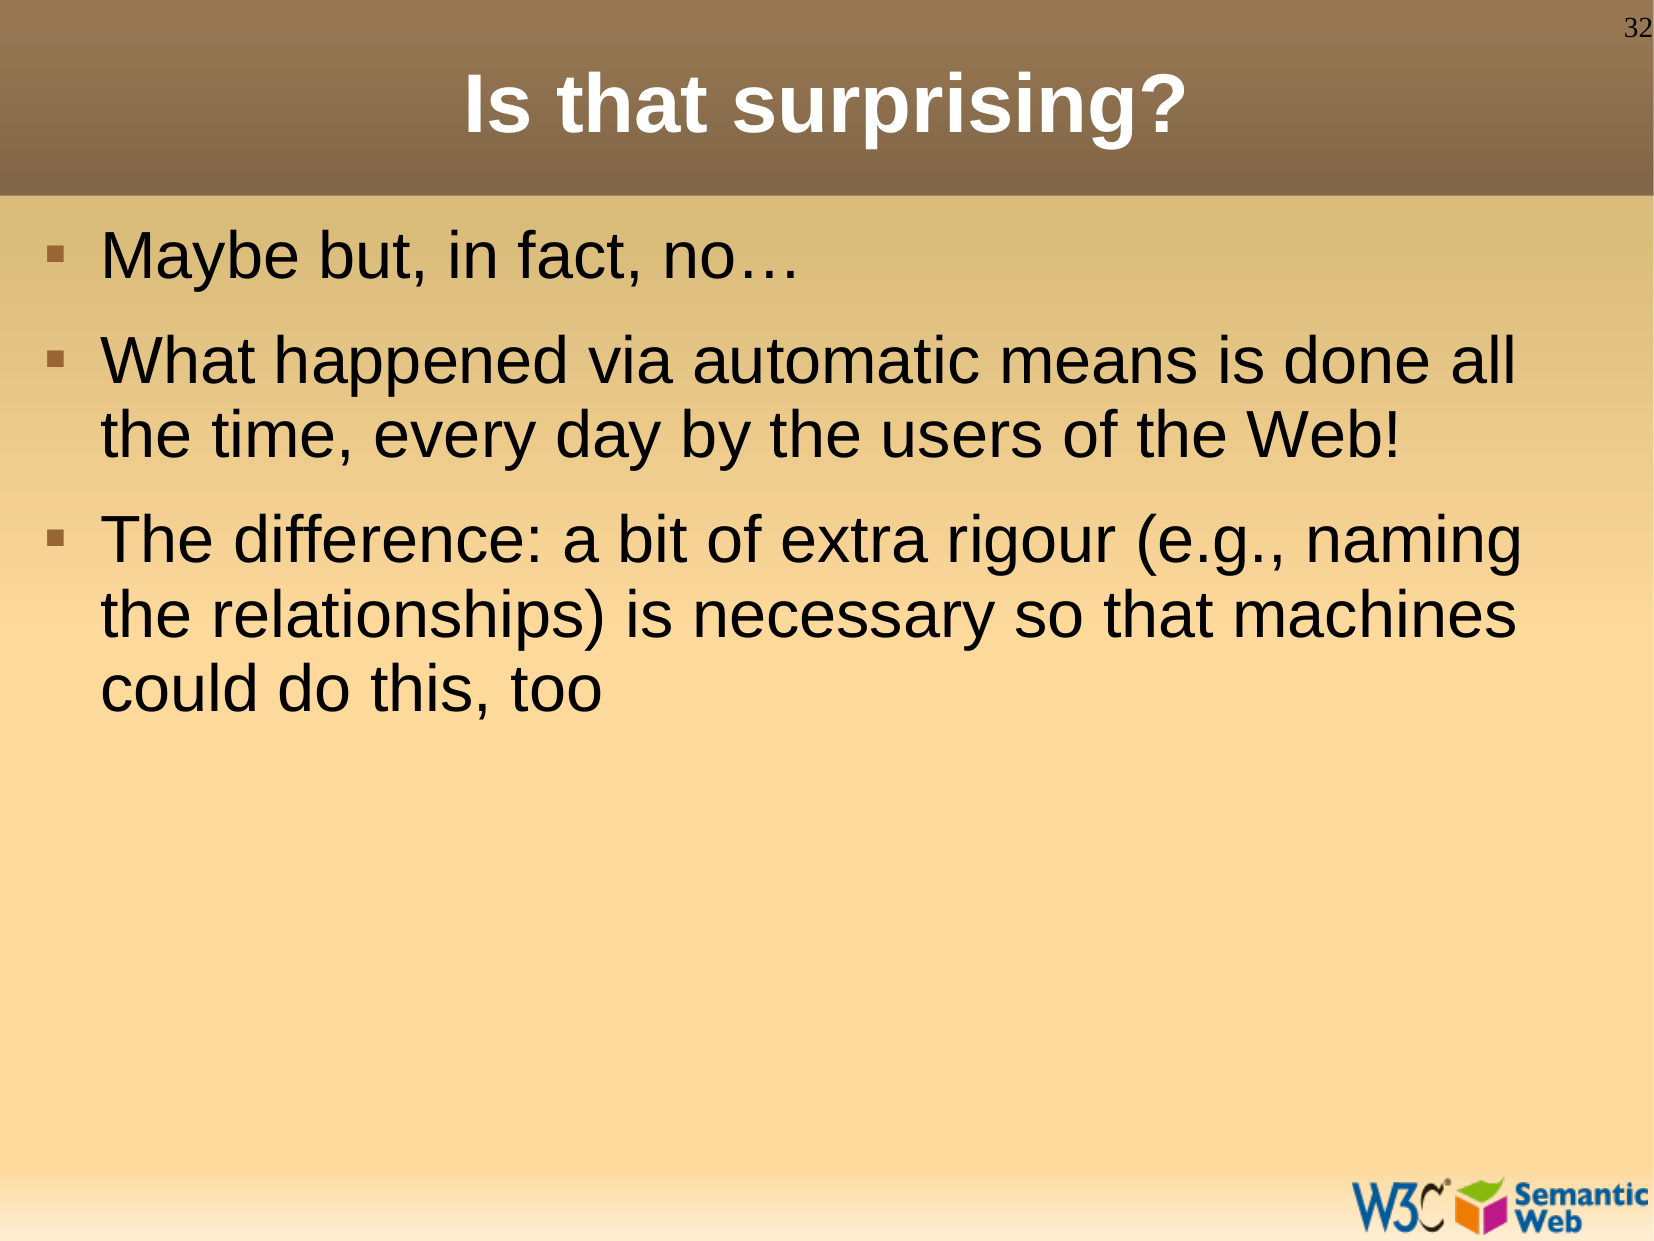

# Is that surprising?
32
Maybe but, in fact, no…
What happened via automatic means is done all the time, every day by the users of the Web!
The difference: a bit of extra rigour (e.g., naming the relationships) is necessary so that machines could do this, too